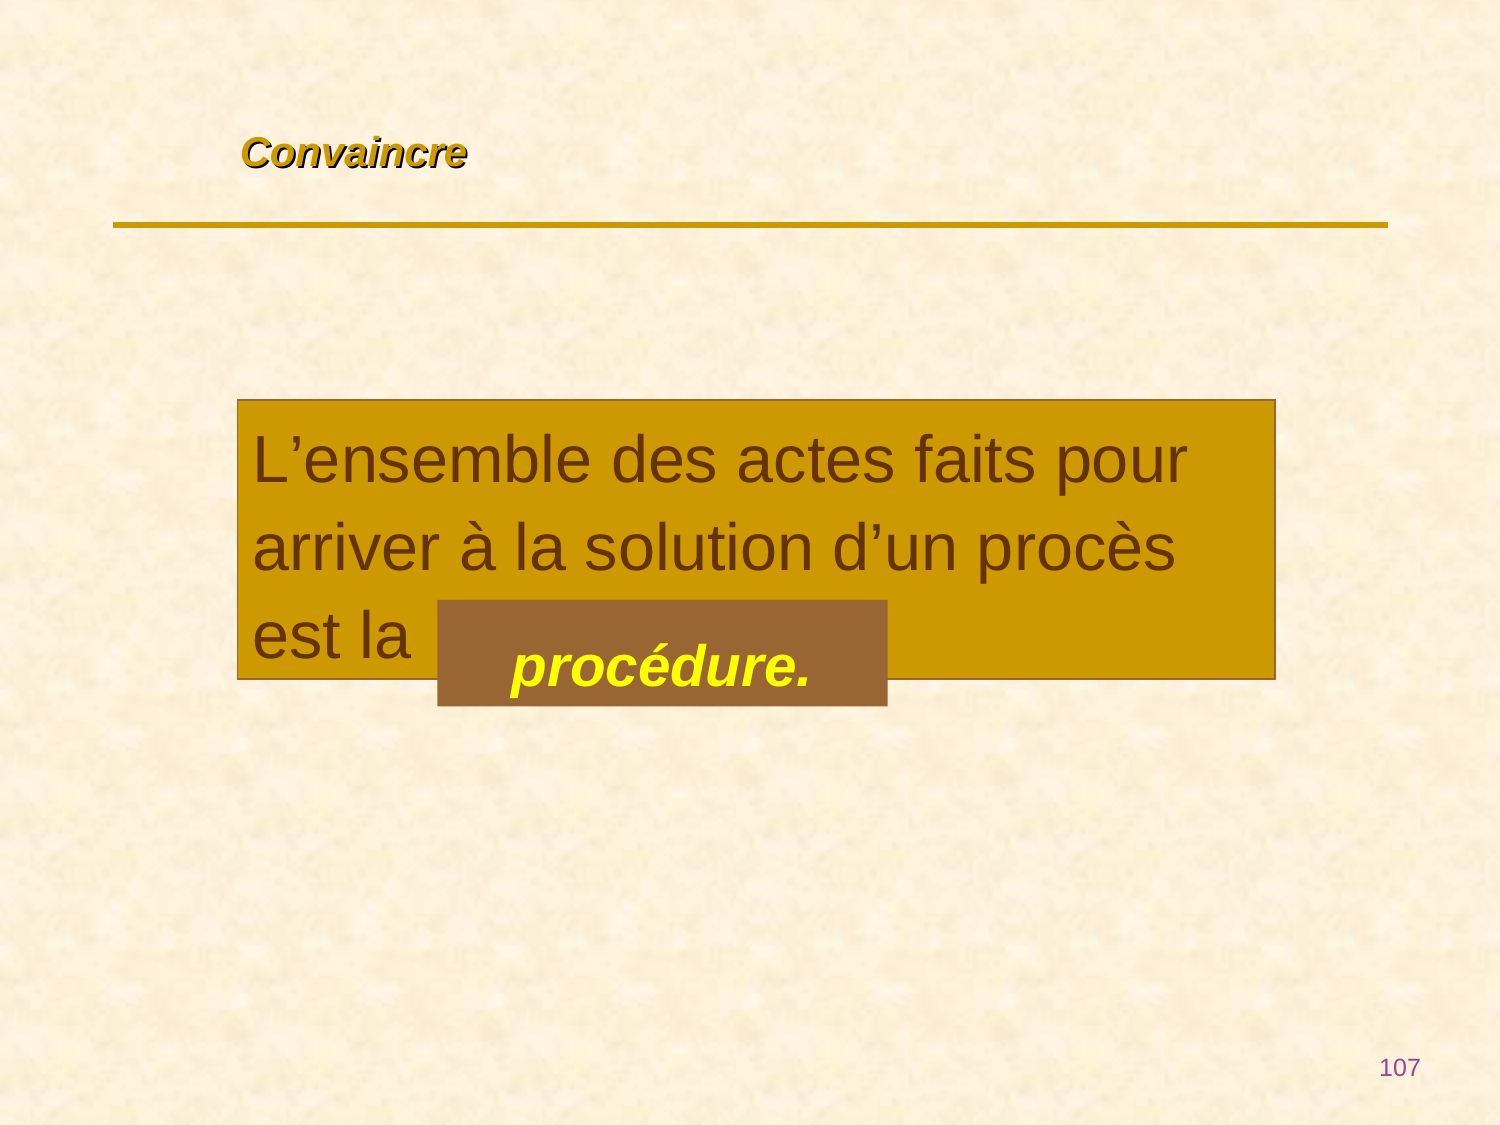

Convaincre
L’ensemble des actes faits pour arriver à la solution d’un procès est la 	…
procédure.
107